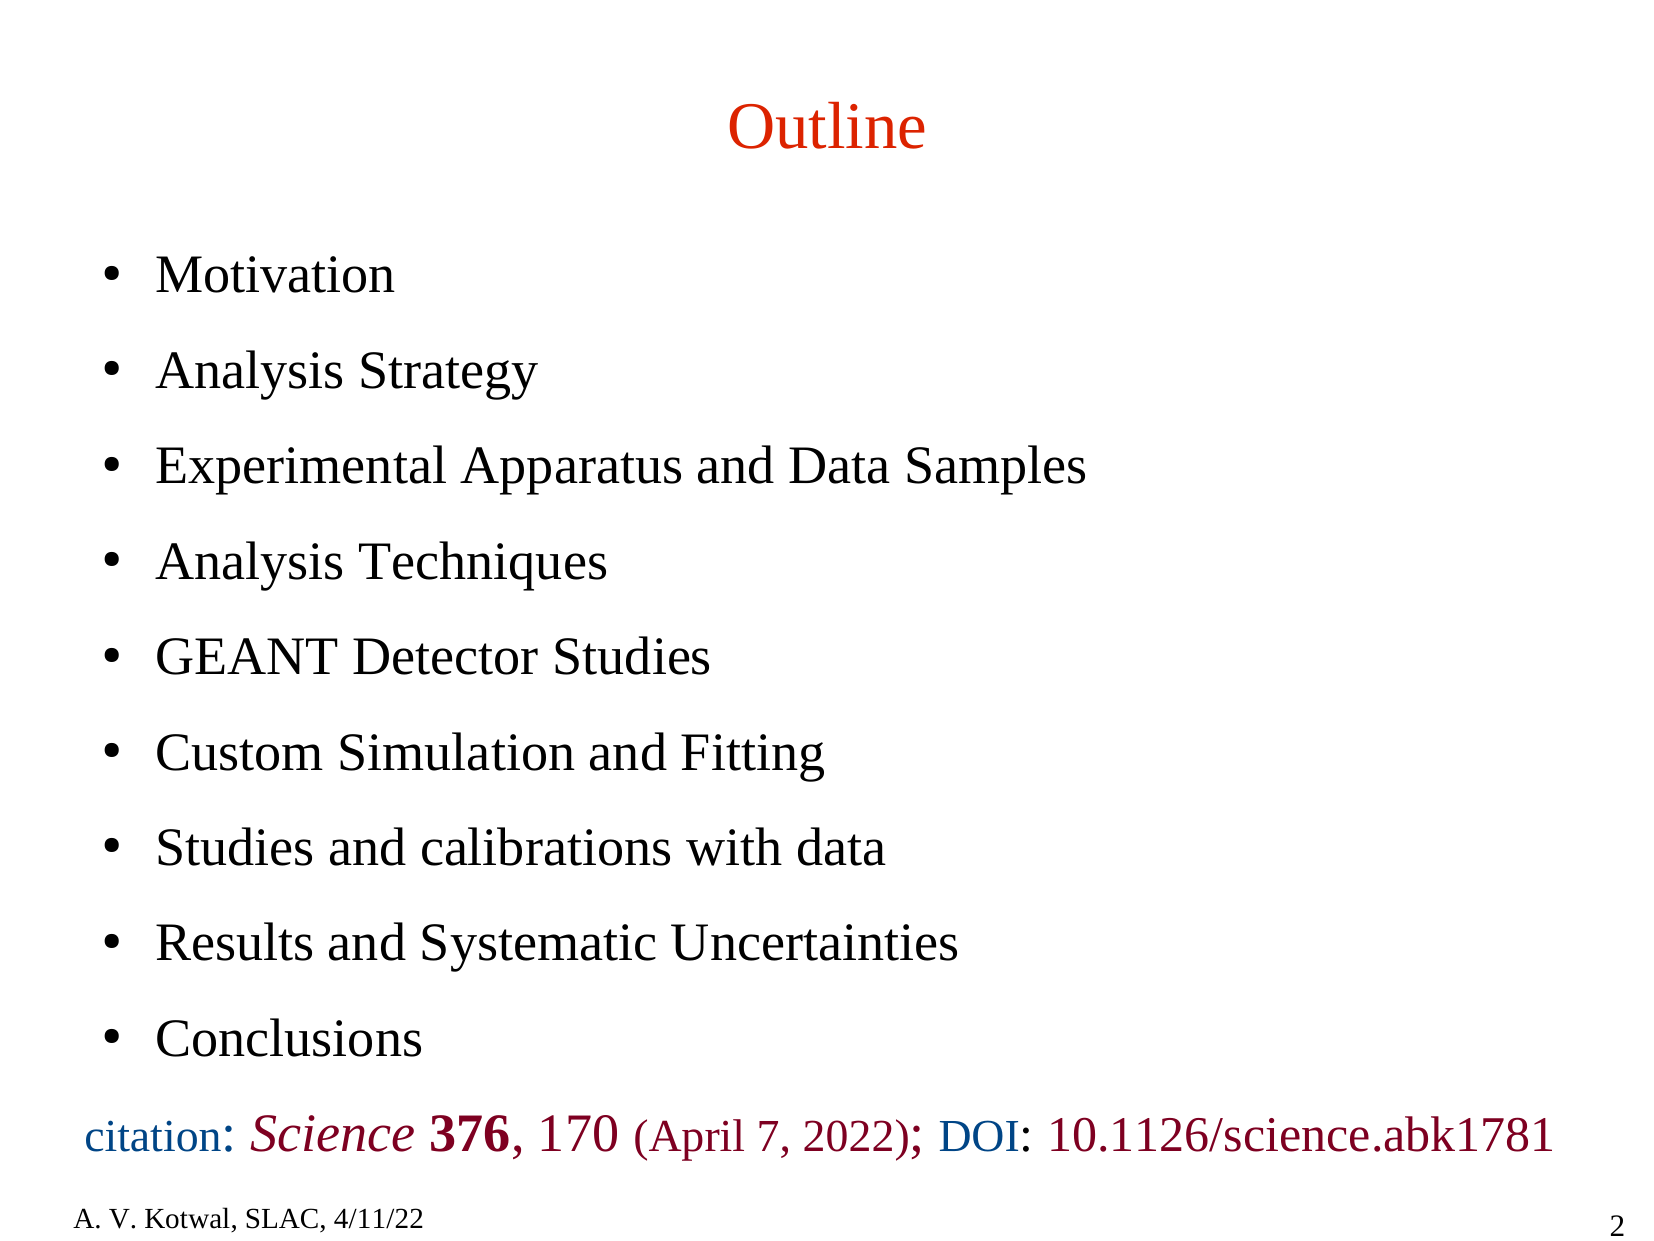

Outline
# Motivation
Analysis Strategy
Experimental Apparatus and Data Samples
Analysis Techniques
GEANT Detector Studies
Custom Simulation and Fitting
Studies and calibrations with data
Results and Systematic Uncertainties
Conclusions
citation: Science 376, 170 (April 7, 2022); DOI: 10.1126/science.abk1781
A. V. Kotwal, SLAC, 4/11/22